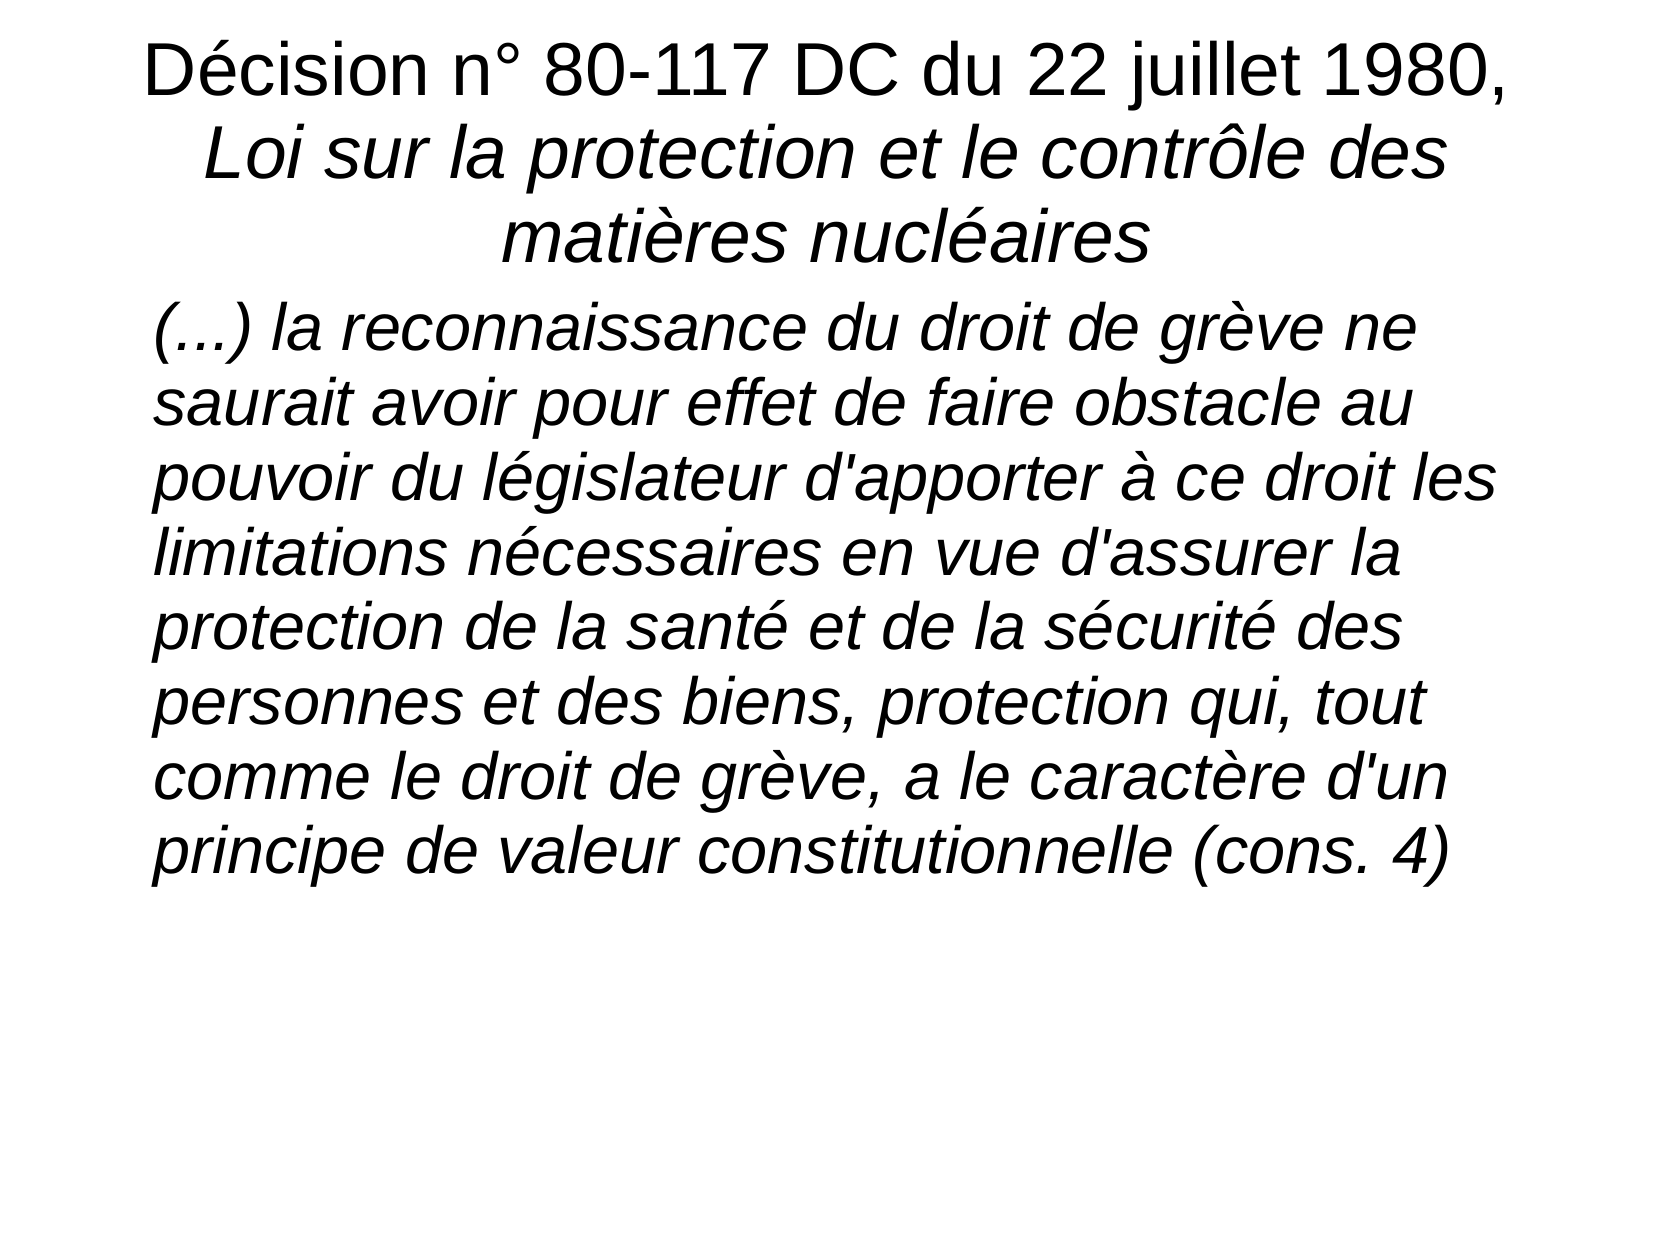

# Décision n° 80-117 DC du 22 juillet 1980, Loi sur la protection et le contrôle des matières nucléaires
(...) la reconnaissance du droit de grève ne saurait avoir pour effet de faire obstacle au pouvoir du législateur d'apporter à ce droit les limitations nécessaires en vue d'assurer la protection de la santé et de la sécurité des personnes et des biens, protection qui, tout comme le droit de grève, a le caractère d'un principe de valeur constitutionnelle (cons. 4)